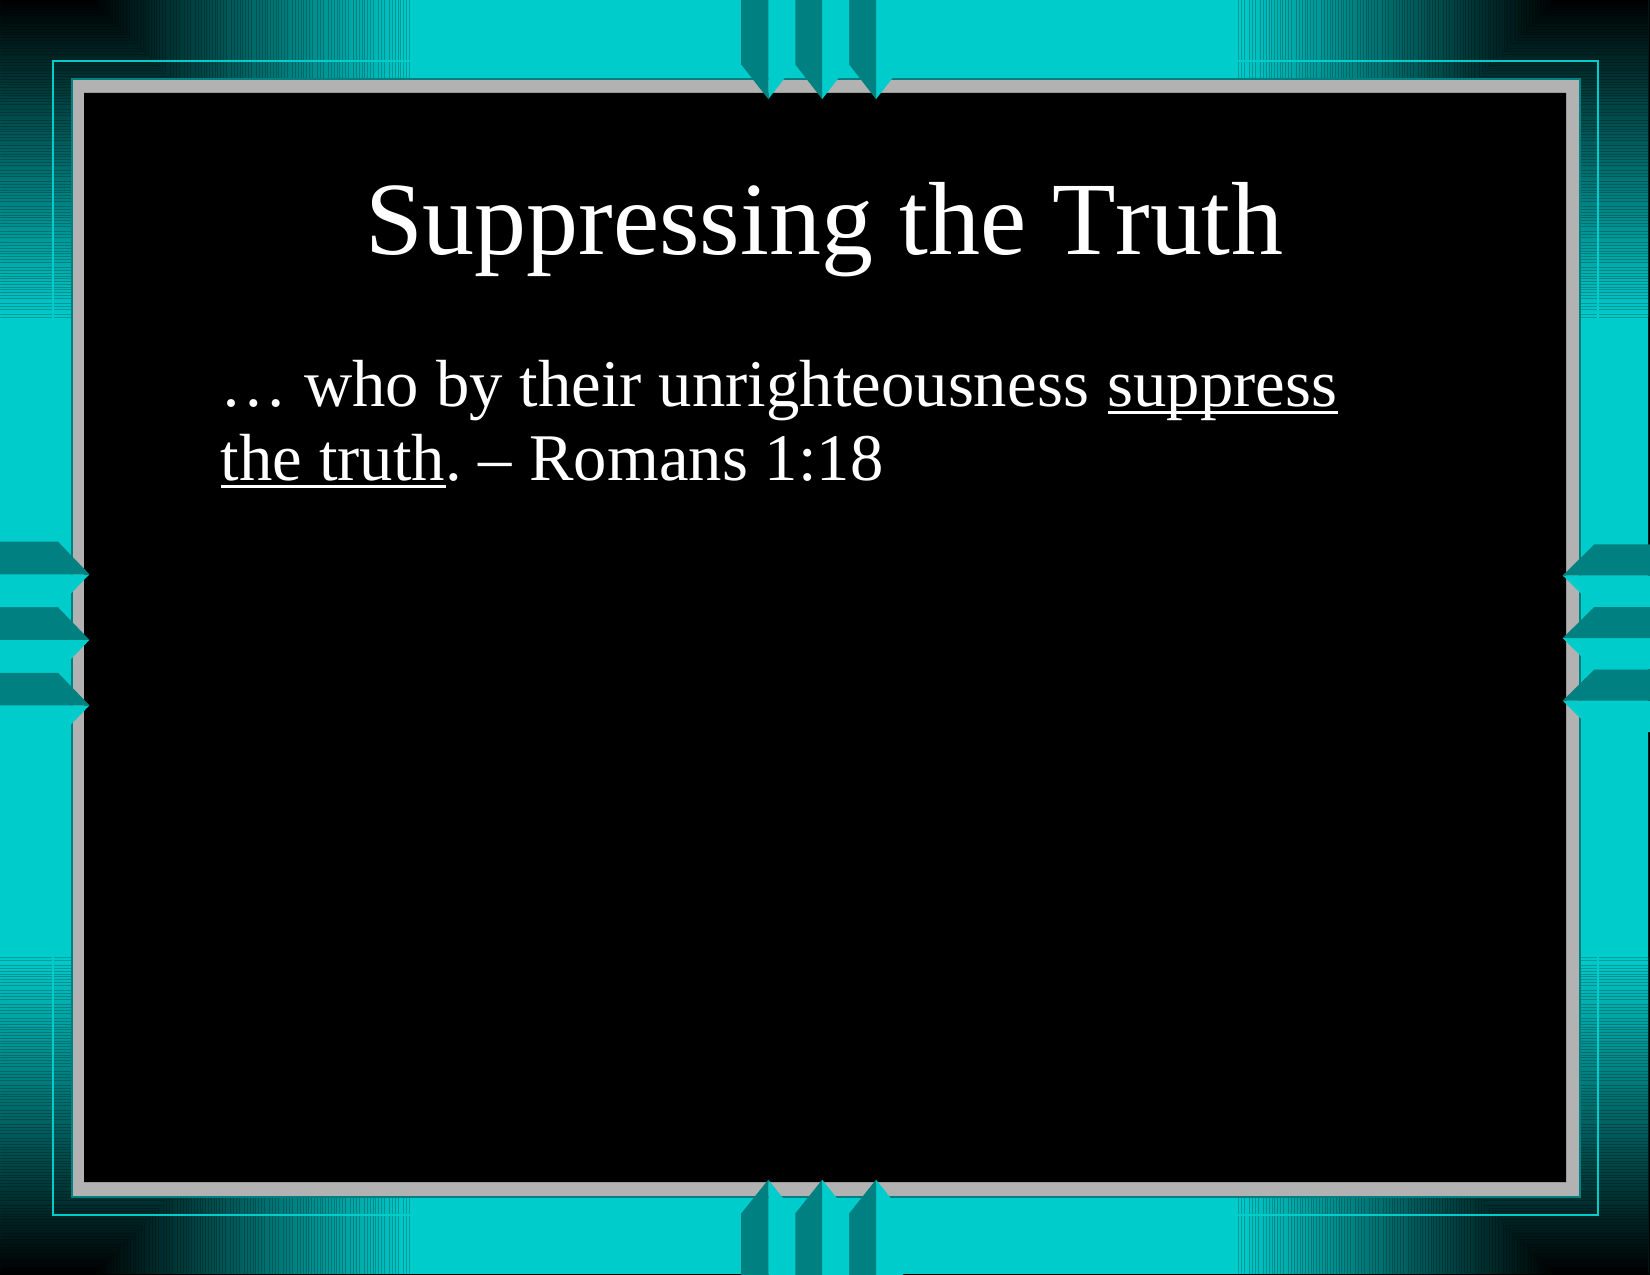

# Suppressing the Truth
… who by their unrighteousness suppress the truth. – Romans 1:18